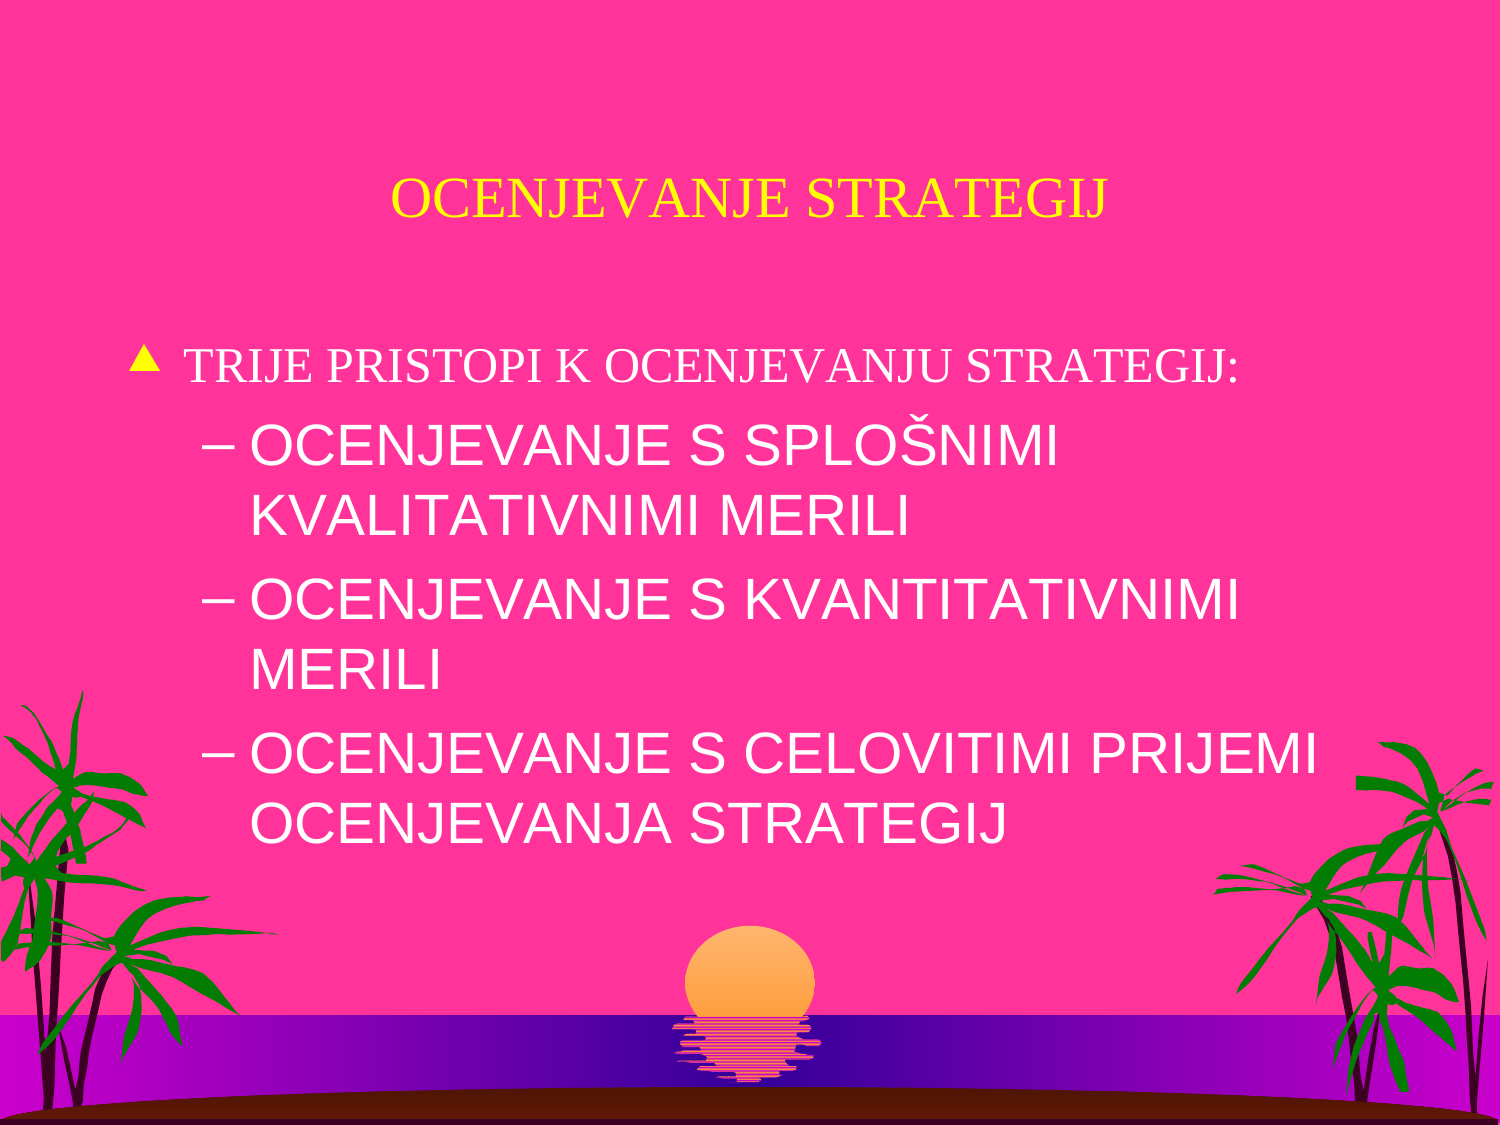

OCENJEVANJE STRATEGIJ
TRIJE PRISTOPI K OCENJEVANJU STRATEGIJ:
OCENJEVANJE S SPLOŠNIMI KVALITATIVNIMI MERILI
OCENJEVANJE S KVANTITATIVNIMI MERILI
OCENJEVANJE S CELOVITIMI PRIJEMI OCENJEVANJA STRATEGIJ